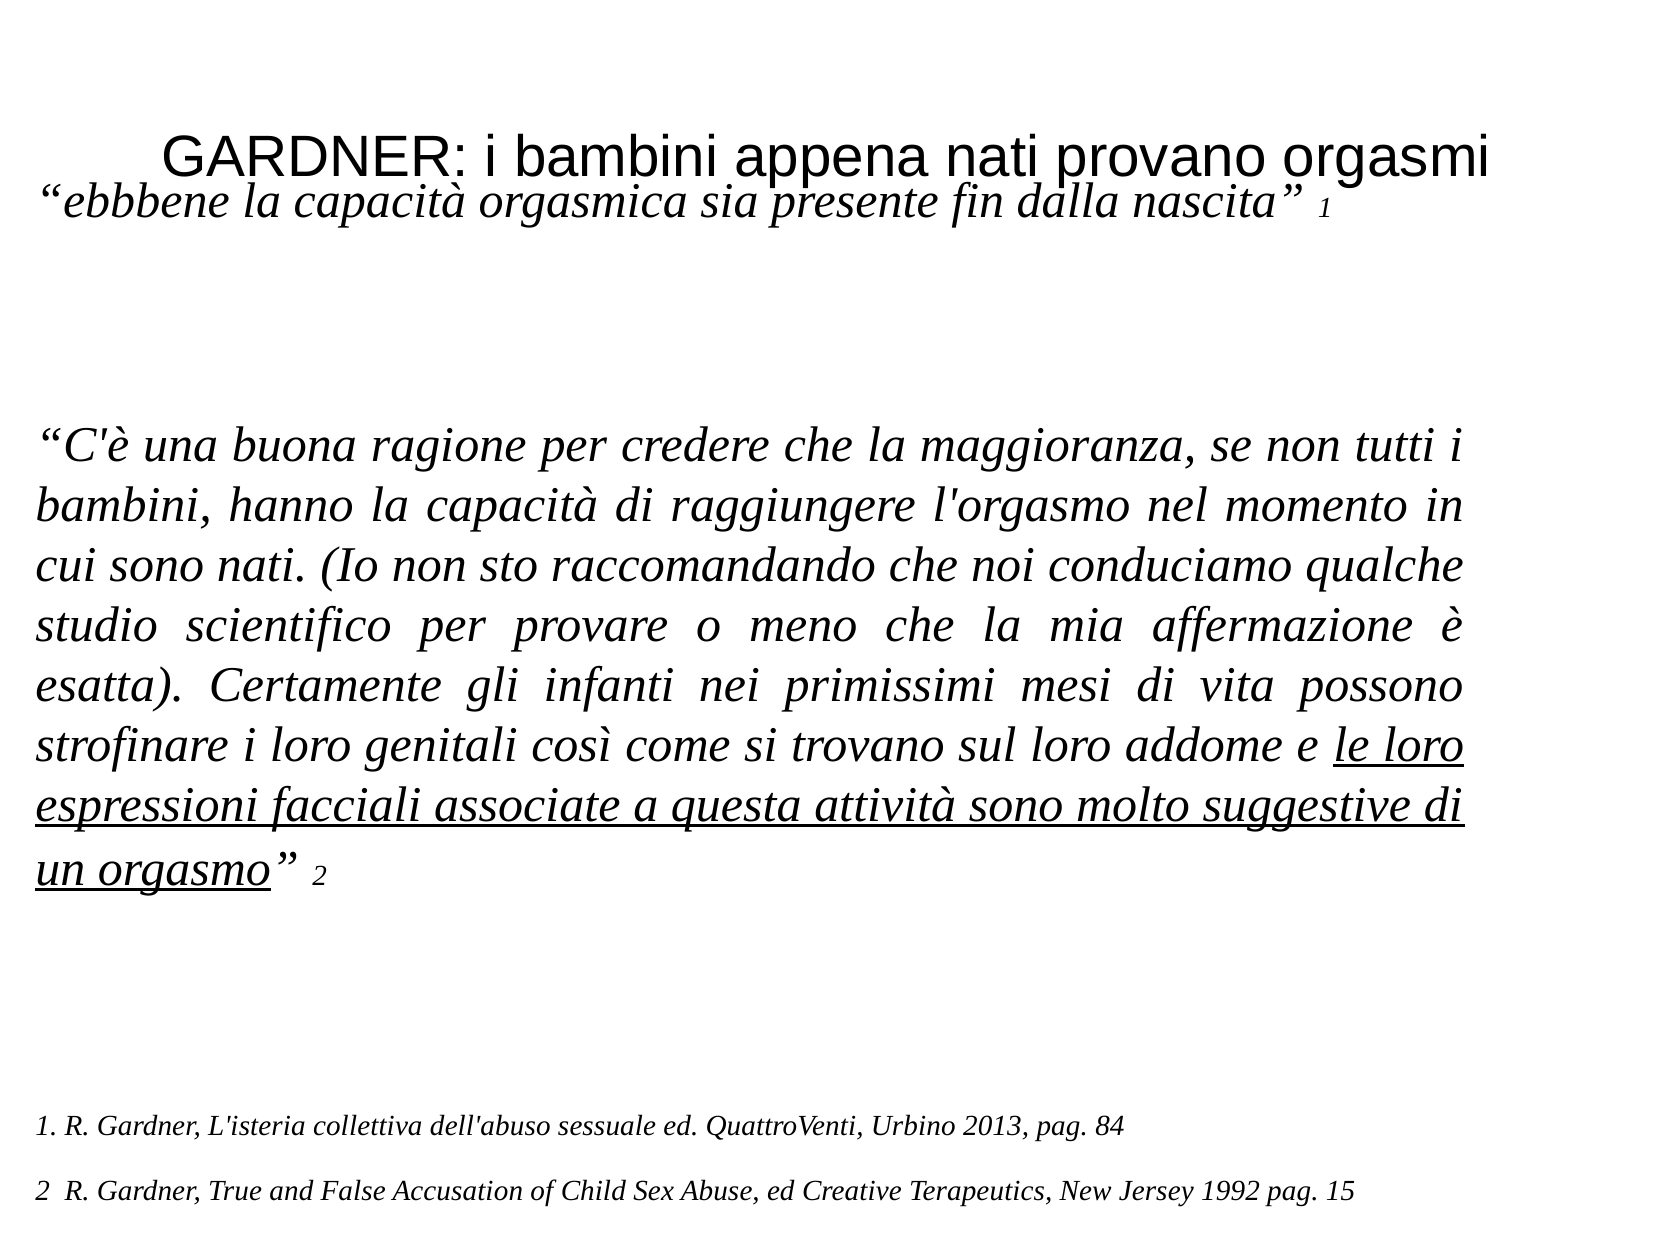

“ebbbene la capacità orgasmica sia presente fin dalla nascita” 1
“C'è una buona ragione per credere che la maggioranza, se non tutti i bambini, hanno la capacità di raggiungere l'orgasmo nel momento in cui sono nati. (Io non sto raccomandando che noi conduciamo qualche studio scientifico per provare o meno che la mia affermazione è esatta). Certamente gli infanti nei primissimi mesi di vita possono strofinare i loro genitali così come si trovano sul loro addome e le loro espressioni facciali associate a questa attività sono molto suggestive di un orgasmo” 2
1. R. Gardner, L'isteria collettiva dell'abuso sessuale ed. QuattroVenti, Urbino 2013, pag. 84
2 R. Gardner, True and False Accusation of Child Sex Abuse, ed Creative Terapeutics, New Jersey 1992 pag. 15
# GARDNER: i bambini appena nati provano orgasmi